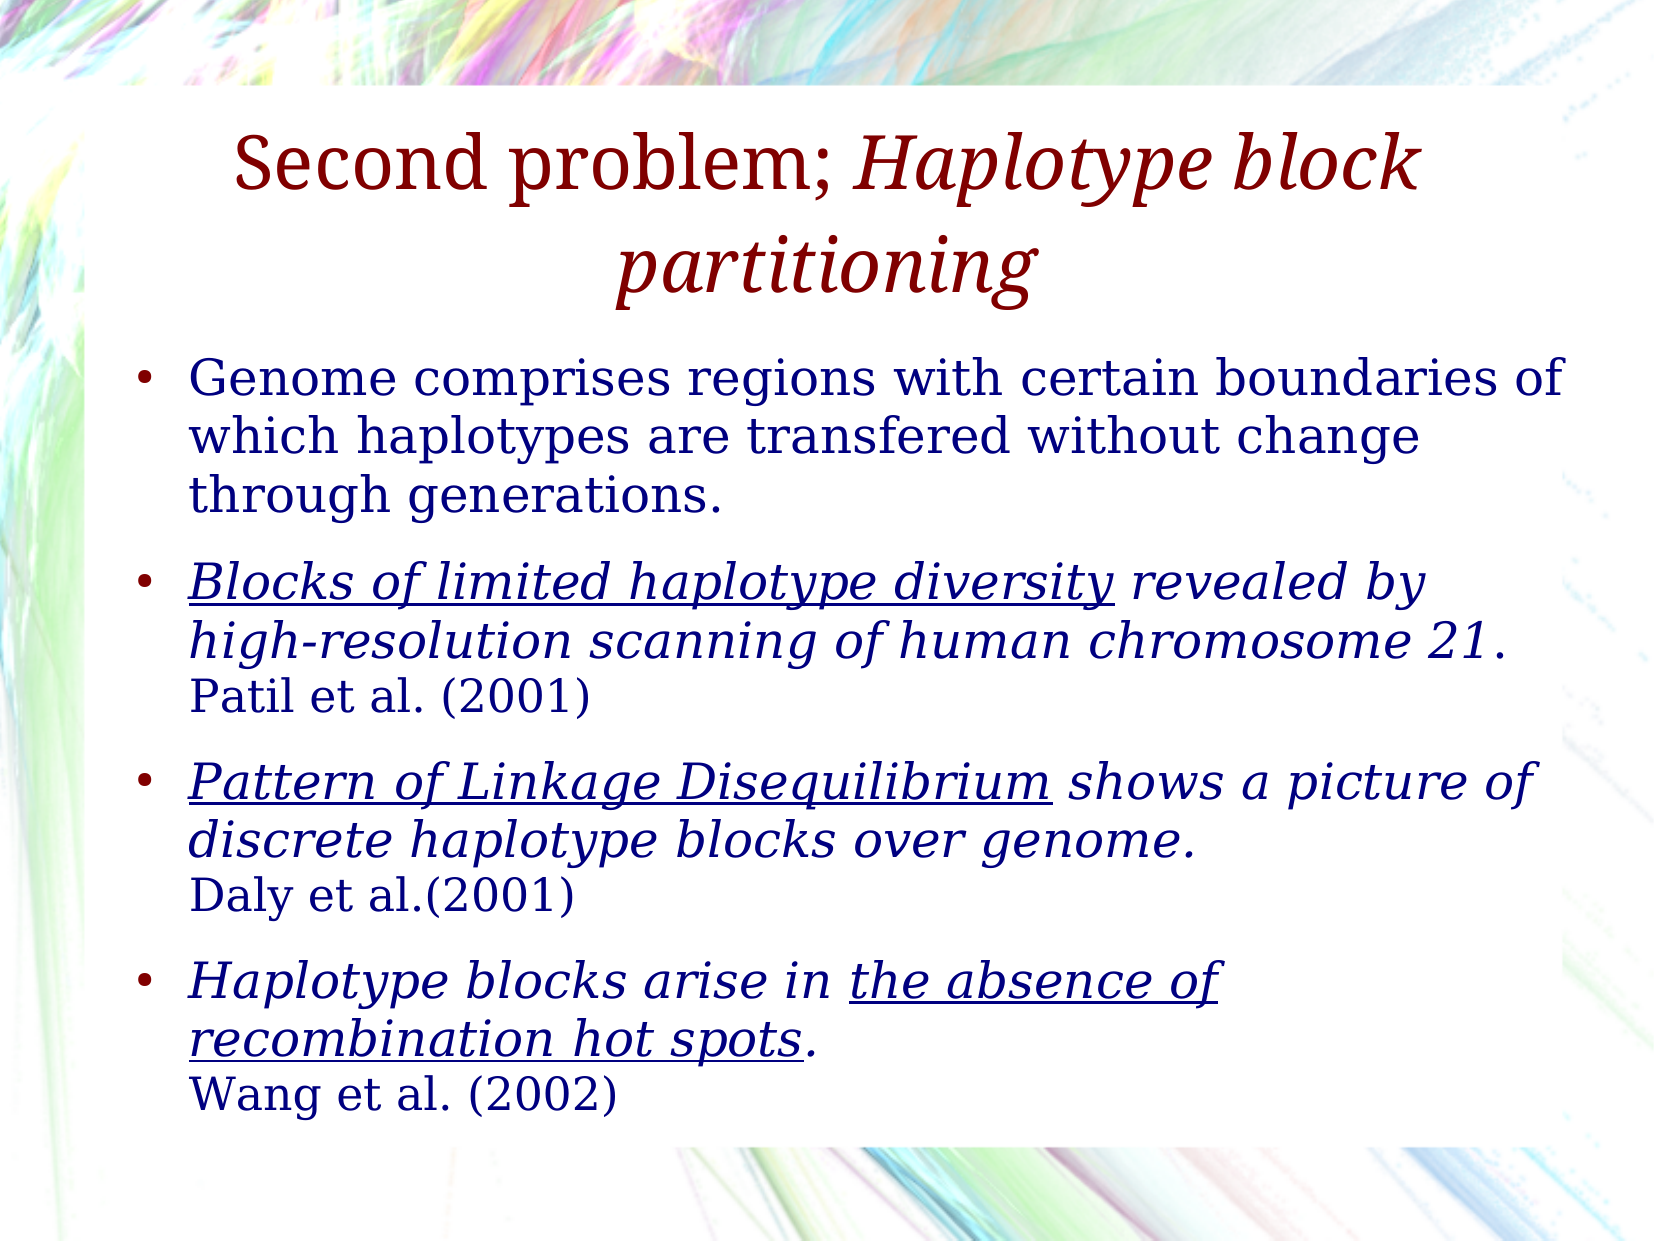

# Second problem; Haplotype block partitioning
Genome comprises regions with certain boundaries of which haplotypes are transfered without change through generations.
Blocks of limited haplotype diversity revealed by high-resolution scanning of human chromosome 21. Patil et al. (2001)
Pattern of Linkage Disequilibrium shows a picture of discrete haplotype blocks over genome.
Daly et al.(2001)
Haplotype blocks arise in the absence of recombination hot spots.
Wang et al. (2002)